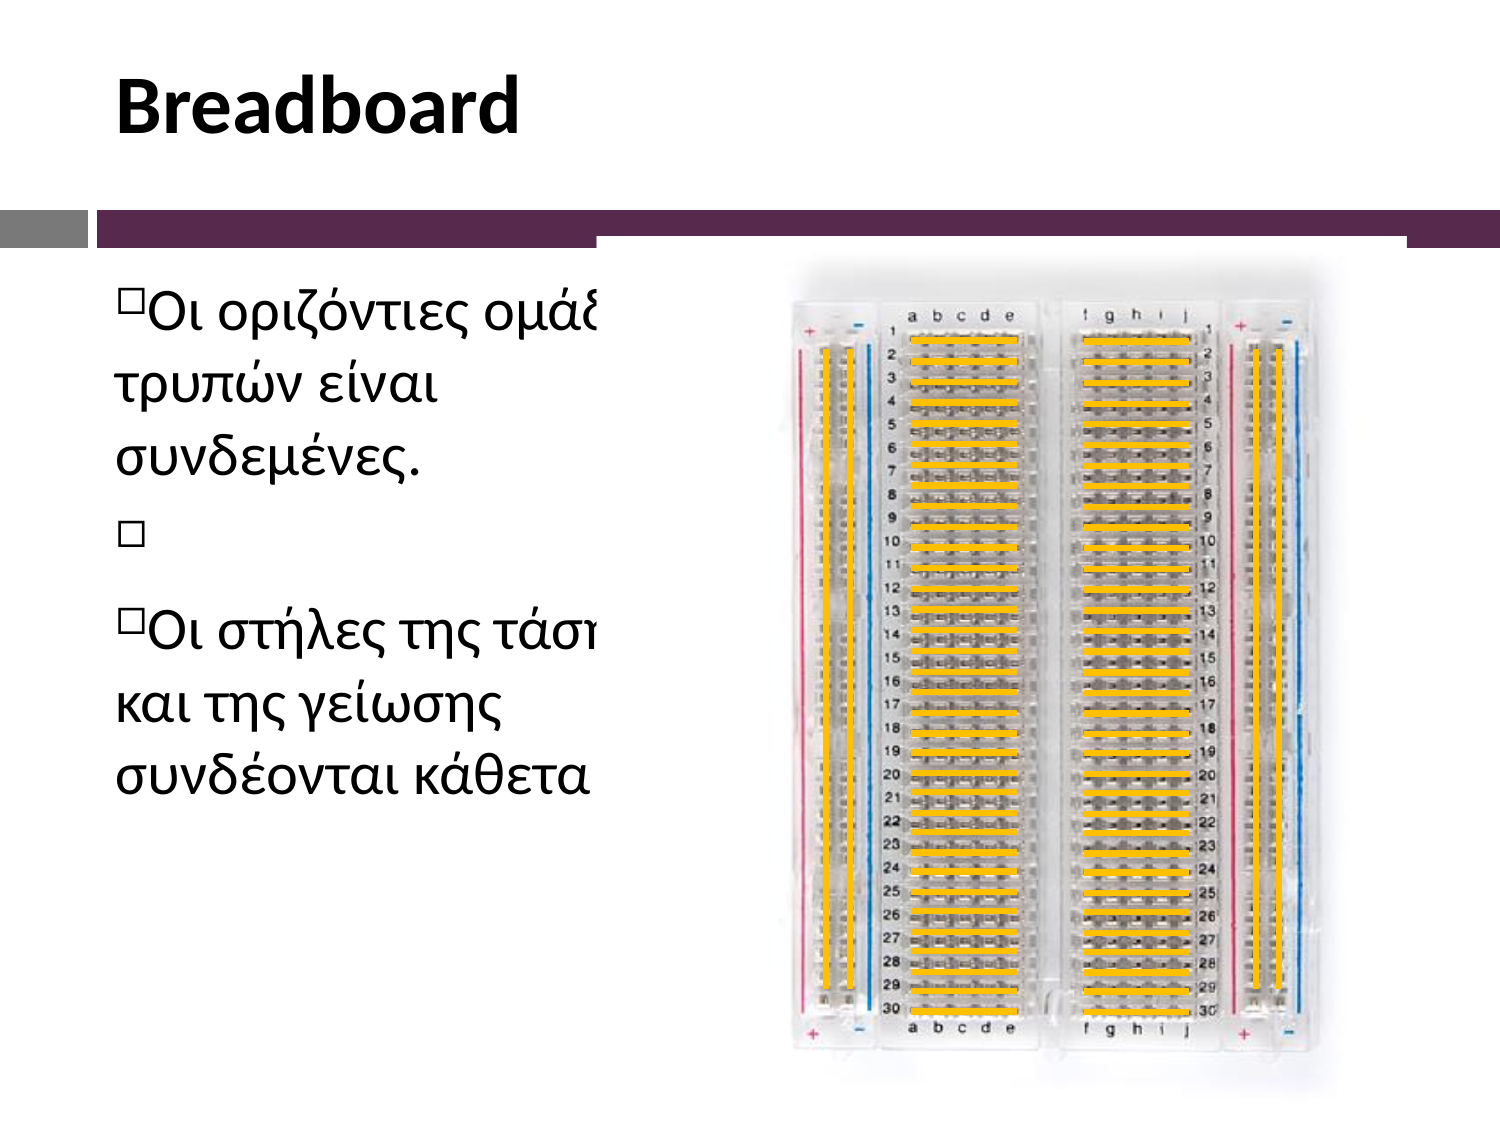

# Breadboard
Οι οριζόντιες ομάδες 5 τρυπών είναι συνδεμένες.
Οι στήλες της τάσης και της γείωσης συνδέονται κάθετα